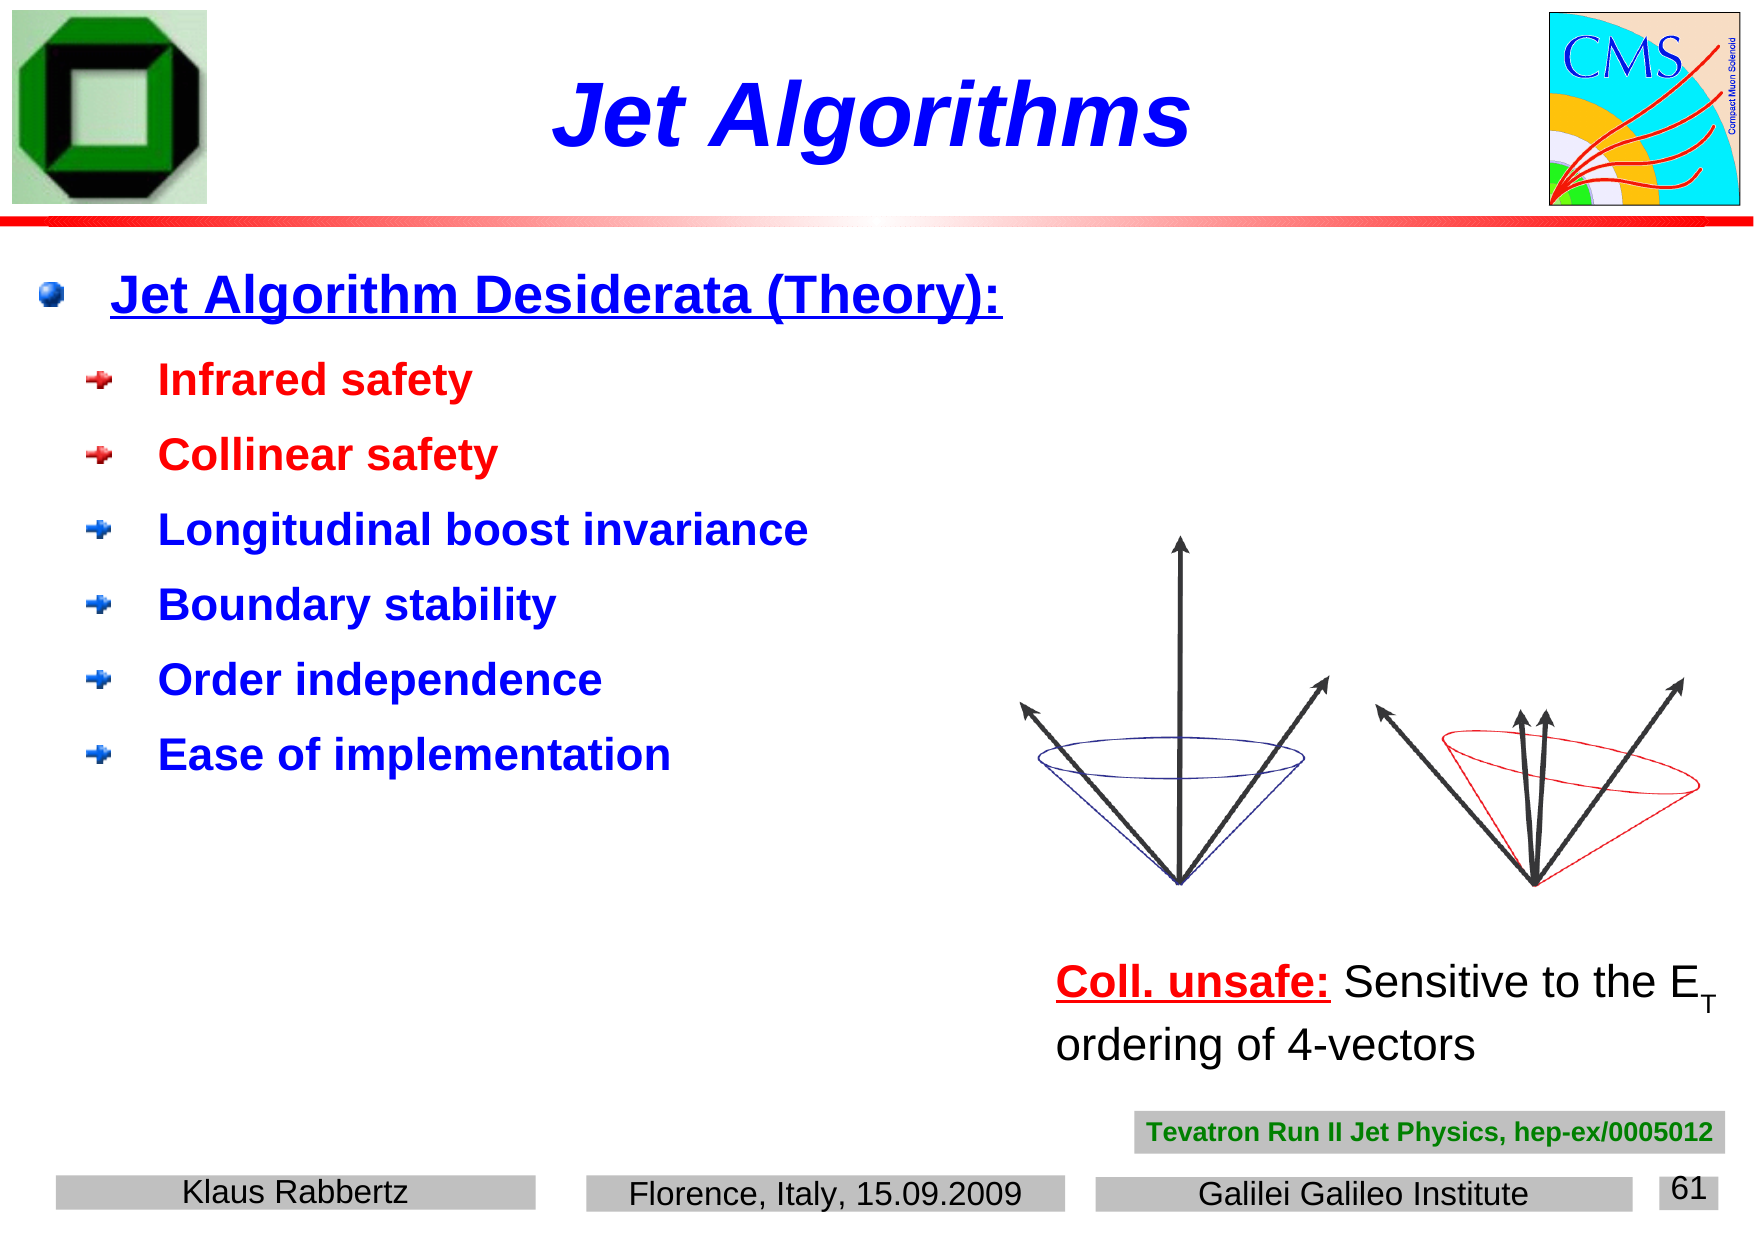

# Jet Algorithms
Jet Algorithm Desiderata (Theory):
Infrared safety
Collinear safety
Longitudinal boost invariance
Boundary stability
Order independence
Ease of implementation
Coll. unsafe: Sensitive to the ET
ordering of 4-vectors
Tevatron Run II Jet Physics, hep-ex/0005012